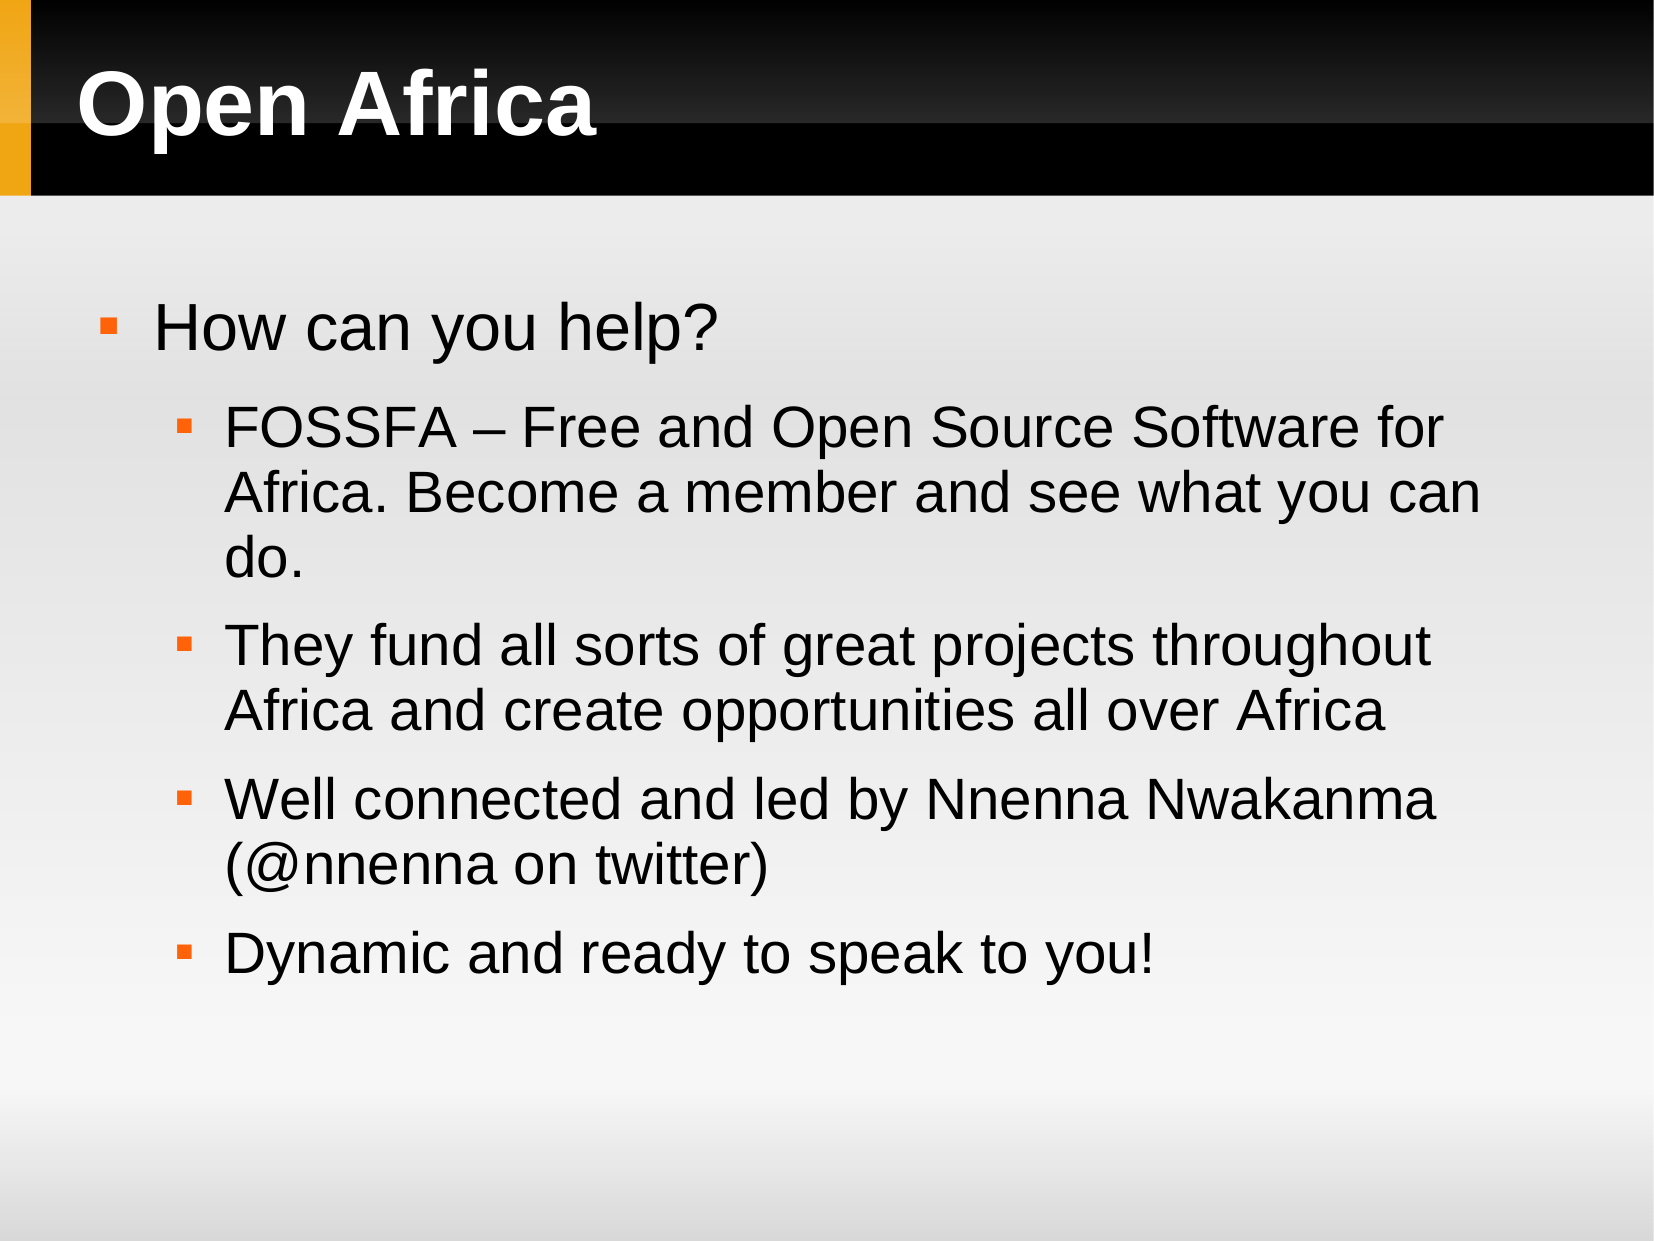

# Open Africa
How can you help?
FOSSFA – Free and Open Source Software for Africa. Become a member and see what you can do.
They fund all sorts of great projects throughout Africa and create opportunities all over Africa
Well connected and led by Nnenna Nwakanma (@nnenna on twitter)
Dynamic and ready to speak to you!